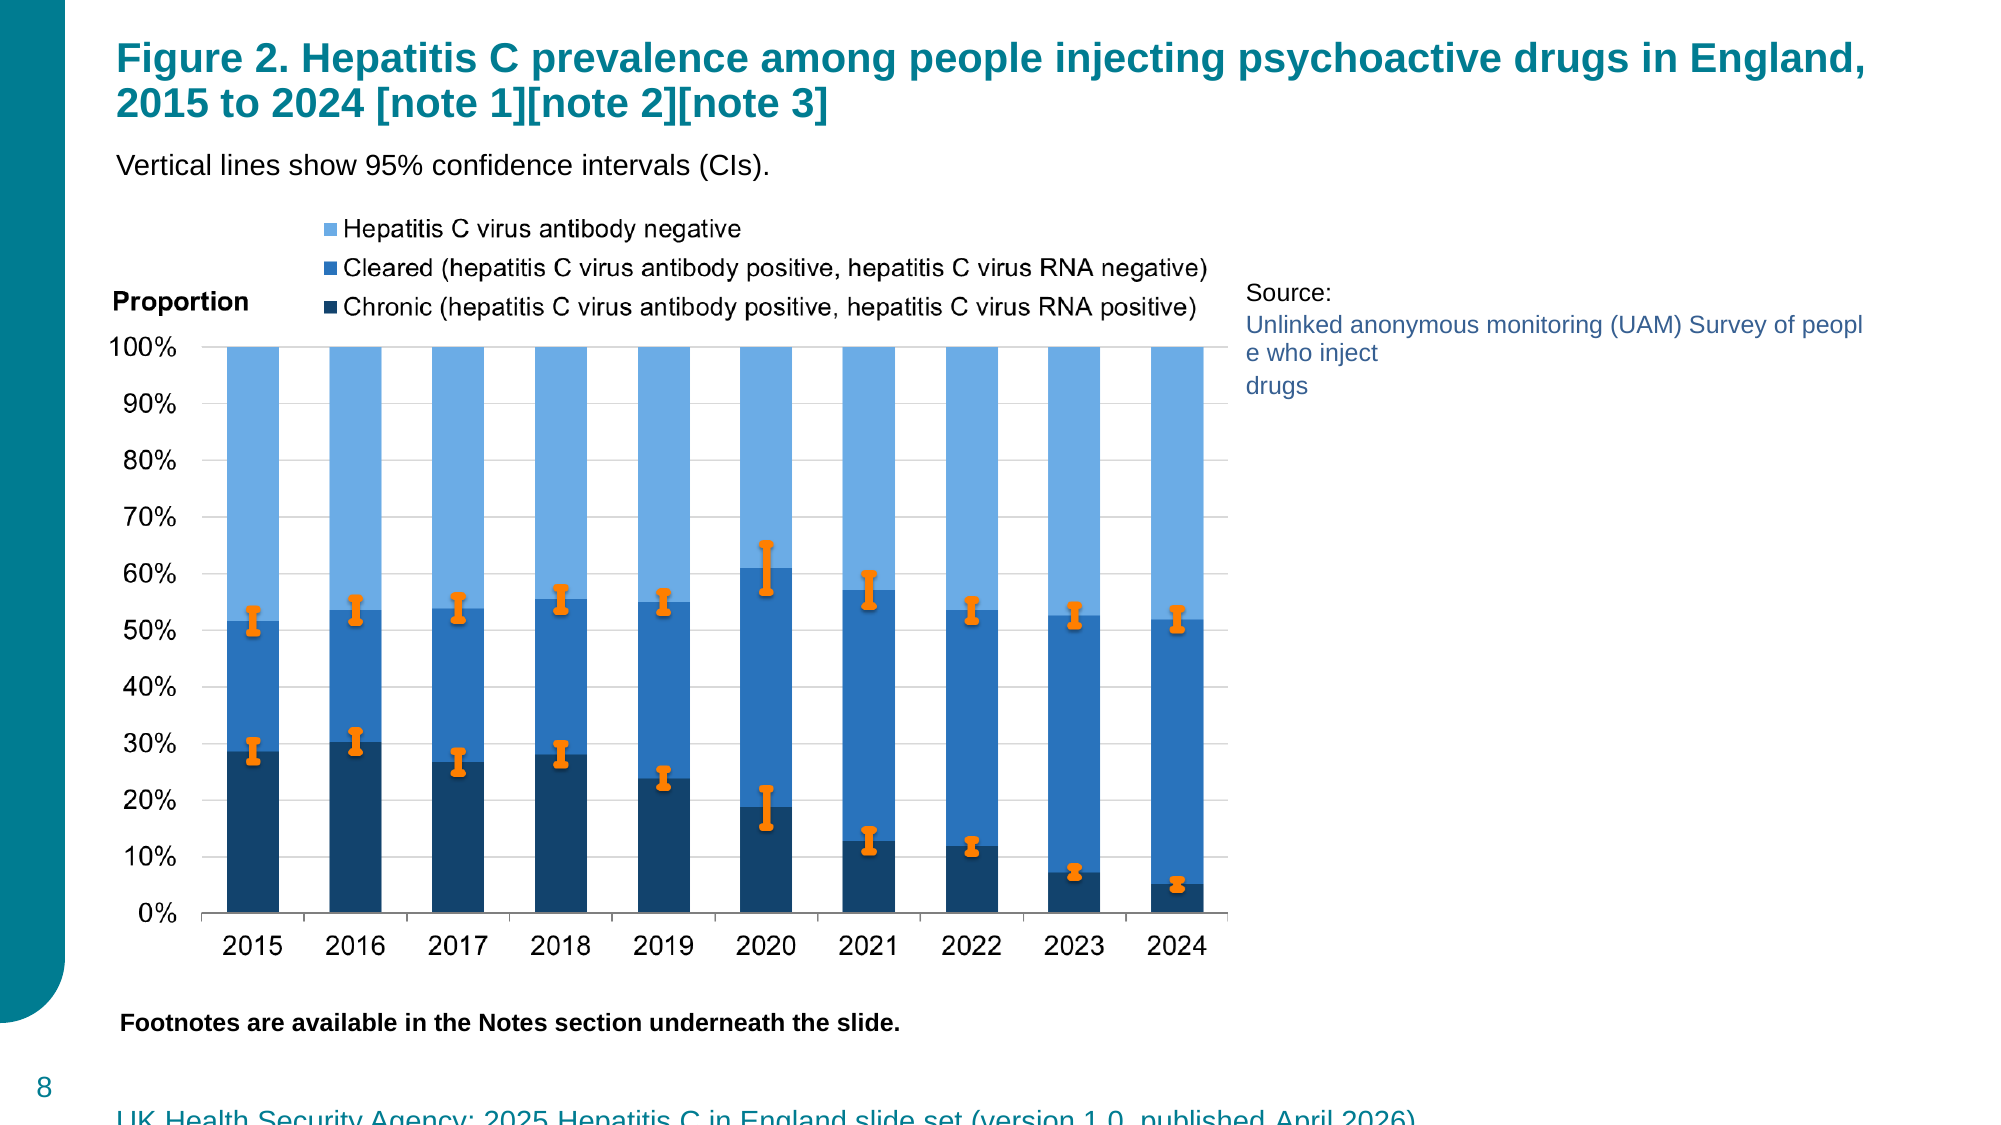

# Figure 2. Hepatitis C prevalence among people injecting psychoactive drugs in England, 2015 to 2024 [note 1][note 2][note 3]
Vertical lines show 95% confidence intervals (CIs).
Source: Unlinked anonymous monitoring (UAM) Survey of people who injectdrugs
Footnotes are available in the Notes section underneath the slide.
8
UK Health Security Agency: 2025 Hepatitis C in England slide set (version 1.0, published April 2026)